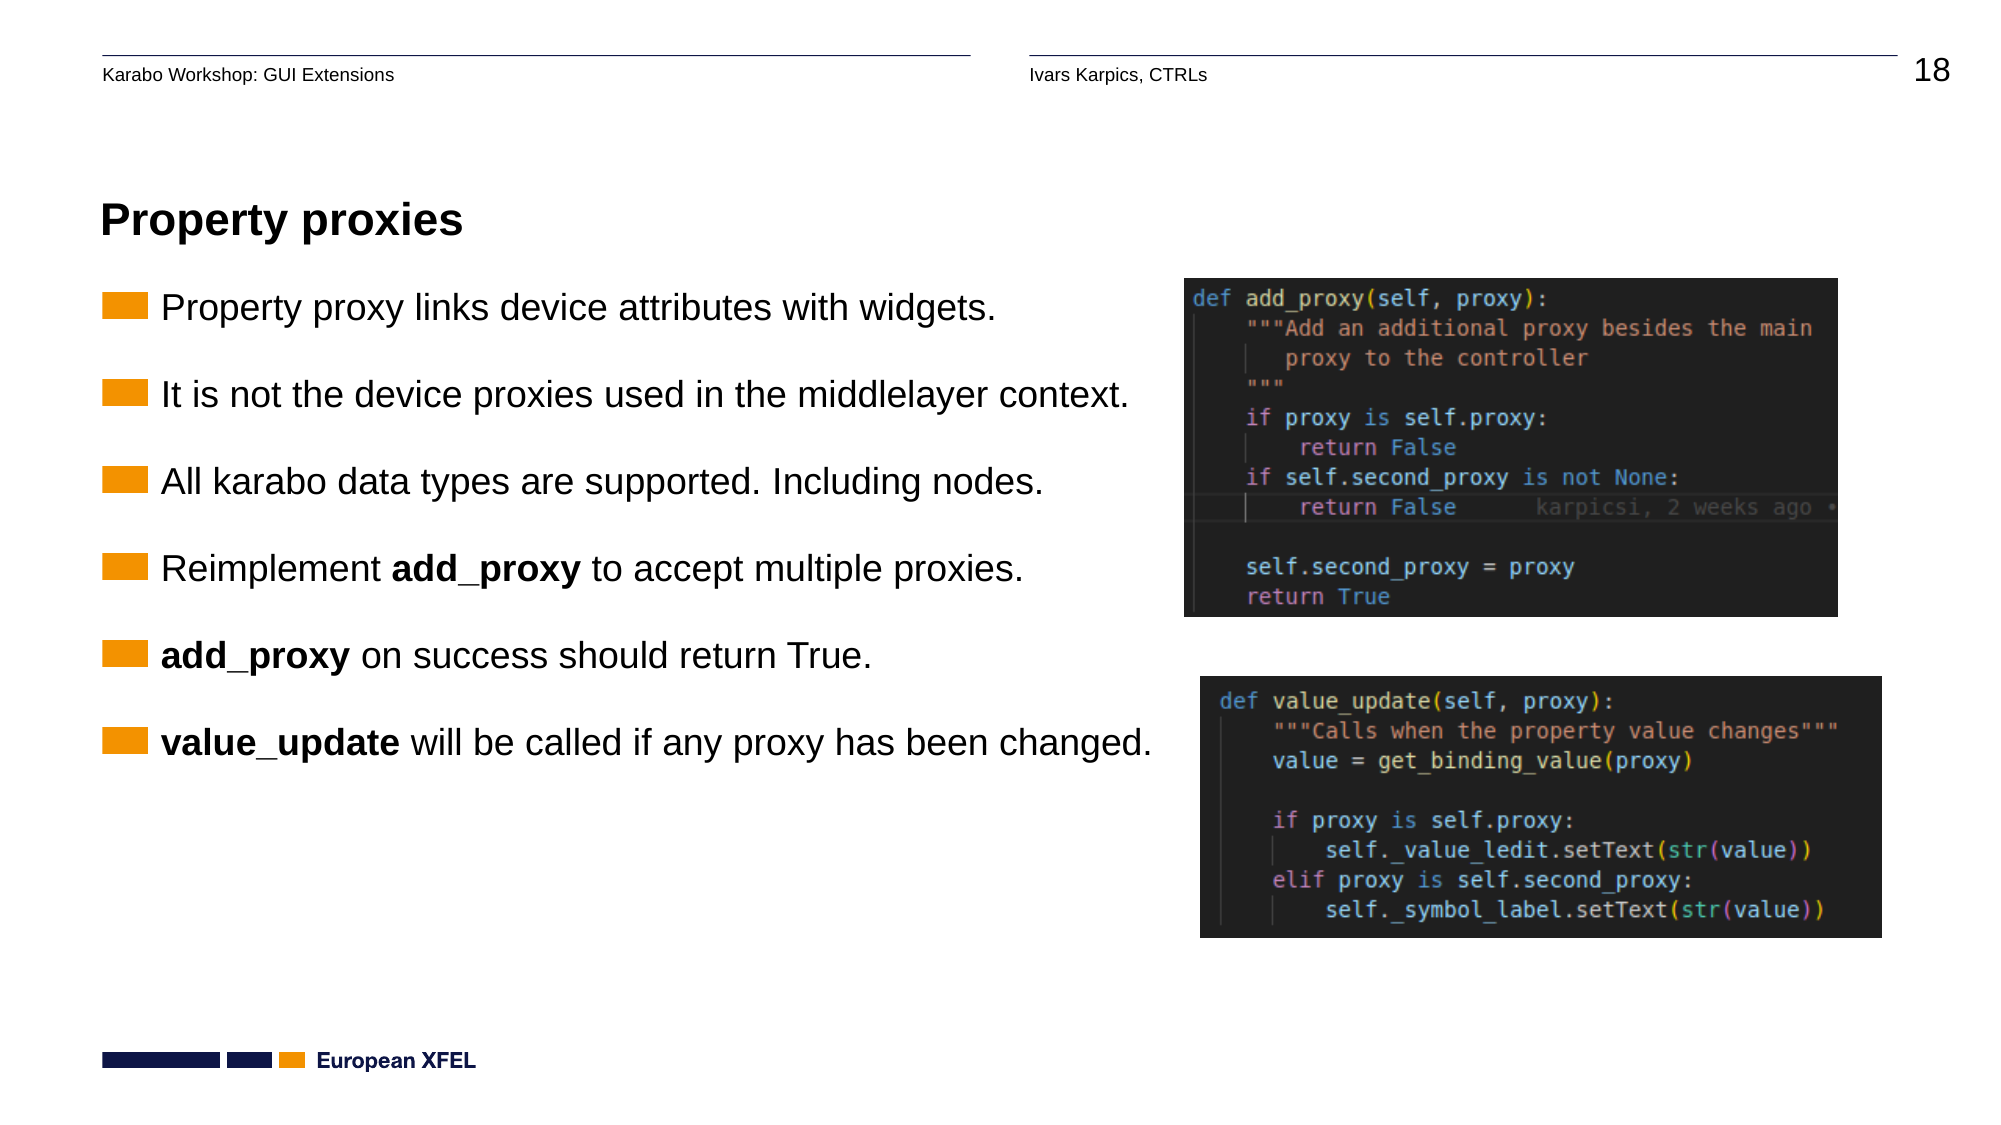

# Property proxies
Property proxy links device attributes with widgets.
It is not the device proxies used in the middlelayer context.
All karabo data types are supported. Including nodes.
Reimplement add_proxy to accept multiple proxies.
add_proxy on success should return True.
value_update will be called if any proxy has been changed.